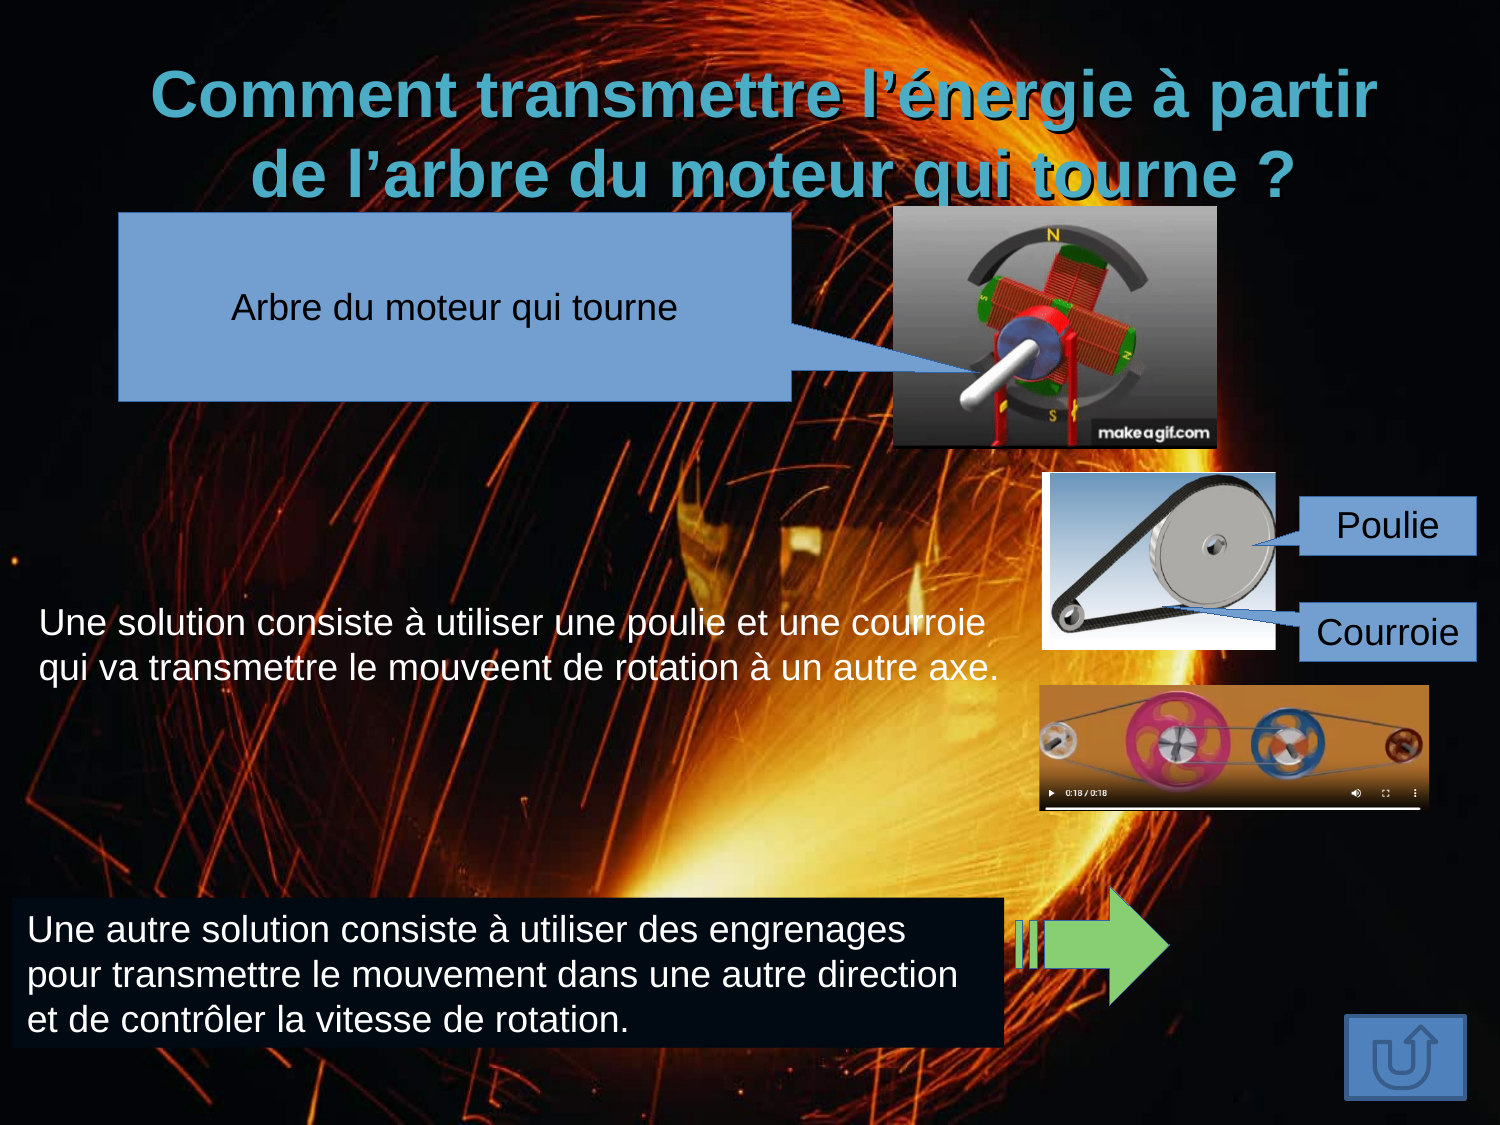

Comment transmettre l’énergie à partir
 de l’arbre du moteur qui tourne ?
Arbre du moteur qui tourne
Poulie
Une solution consiste à utiliser une poulie et une courroie qui va transmettre le mouveent de rotation à un autre axe.
Courroie
Une autre solution consiste à utiliser des engrenages pour transmettre le mouvement dans une autre direction et de contrôler la vitesse de rotation.